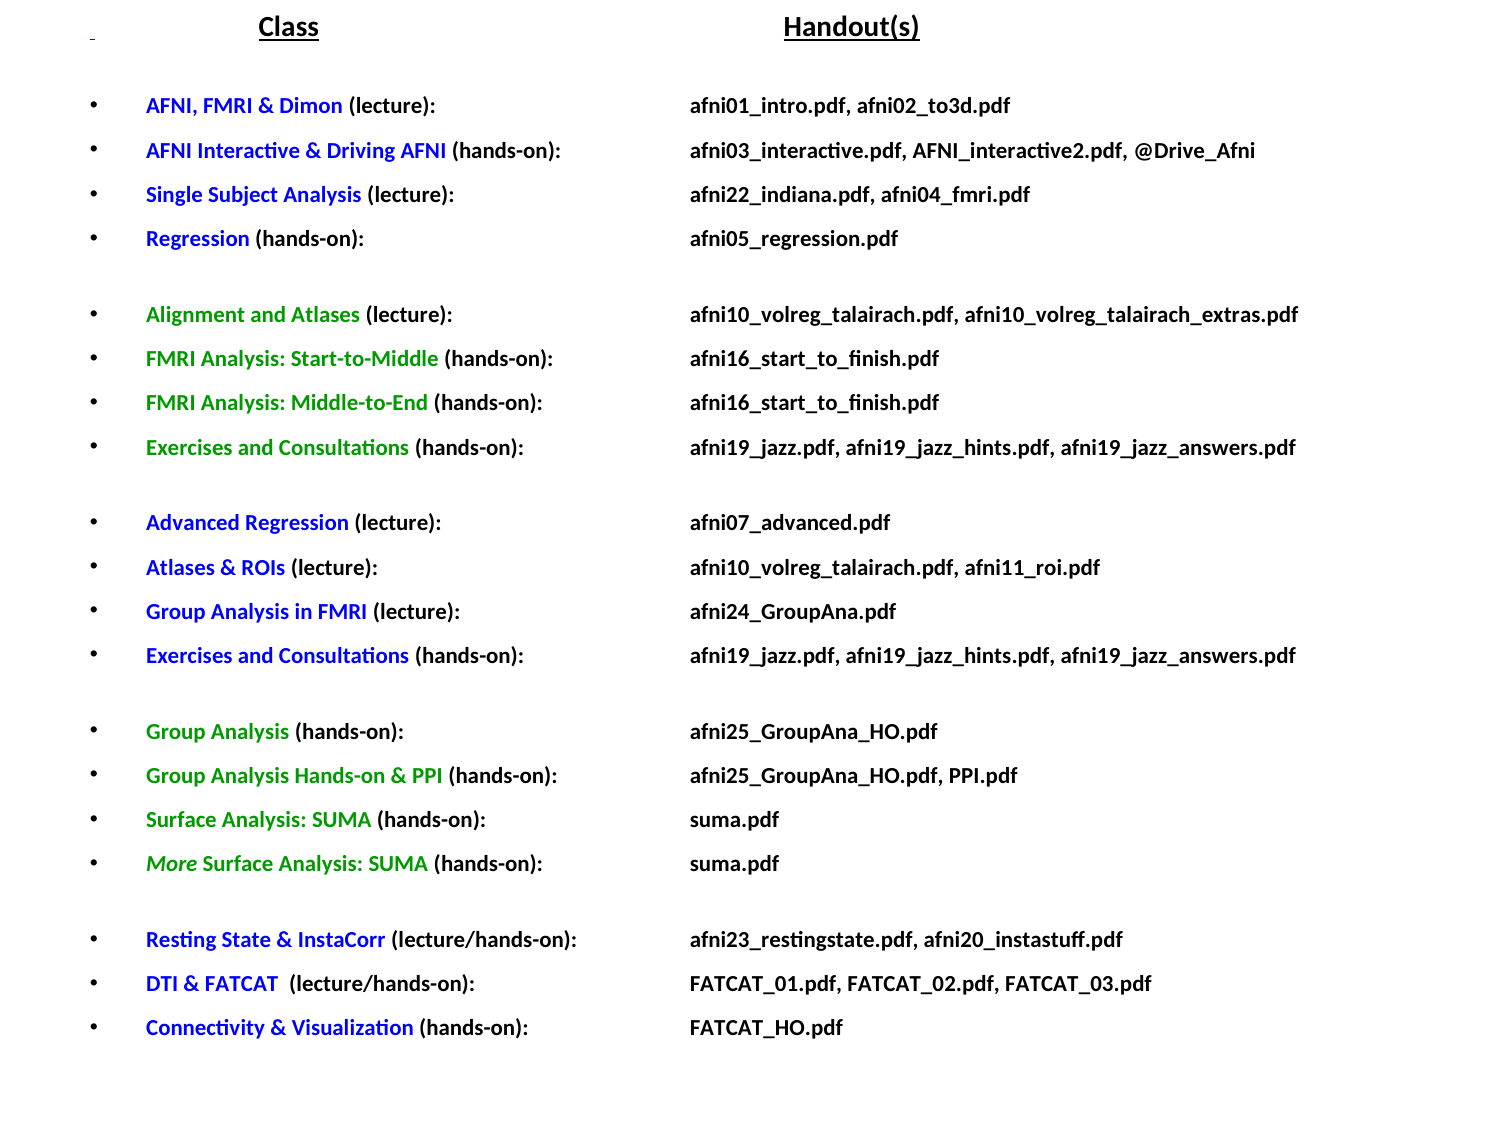

# Class							Handout(s)
AFNI, FMRI & Dimon (lecture):		 		afni01_intro.pdf, afni02_to3d.pdf
AFNI Interactive & Driving AFNI (hands-on): 		afni03_interactive.pdf, AFNI_interactive2.pdf, @Drive_Afni
Single Subject Analysis (lecture): 			afni22_indiana.pdf, afni04_fmri.pdf
Regression (hands-on): 					afni05_regression.pdf
Alignment and Atlases (lecture): 				afni10_volreg_talairach.pdf, afni10_volreg_talairach_extras.pdf
FMRI Analysis: Start-to-Middle (hands-on):		afni16_start_to_finish.pdf
FMRI Analysis: Middle-to-End (hands-on):		afni16_start_to_finish.pdf
Exercises and Consultations (hands-on):			afni19_jazz.pdf, afni19_jazz_hints.pdf, afni19_jazz_answers.pdf
Advanced Regression (lecture):				afni07_advanced.pdf
Atlases & ROIs (lecture):					afni10_volreg_talairach.pdf, afni11_roi.pdf
Group Analysis in FMRI (lecture):		 		afni24_GroupAna.pdf
Exercises and Consultations (hands-on):			afni19_jazz.pdf, afni19_jazz_hints.pdf, afni19_jazz_answers.pdf
Group Analysis (hands-on):				afni25_GroupAna_HO.pdf
Group Analysis Hands-on & PPI (hands-on):		afni25_GroupAna_HO.pdf, PPI.pdf
Surface Analysis: SUMA (hands-on):		 	suma.pdf
More Surface Analysis: SUMA (hands-on):		suma.pdf
Resting State & InstaCorr (lecture/hands-on):		afni23_restingstate.pdf, afni20_instastuff.pdf
DTI & FATCAT (lecture/hands-on): 	 		FATCAT_01.pdf, FATCAT_02.pdf, FATCAT_03.pdf
Connectivity & Visualization (hands-on):			FATCAT_HO.pdf